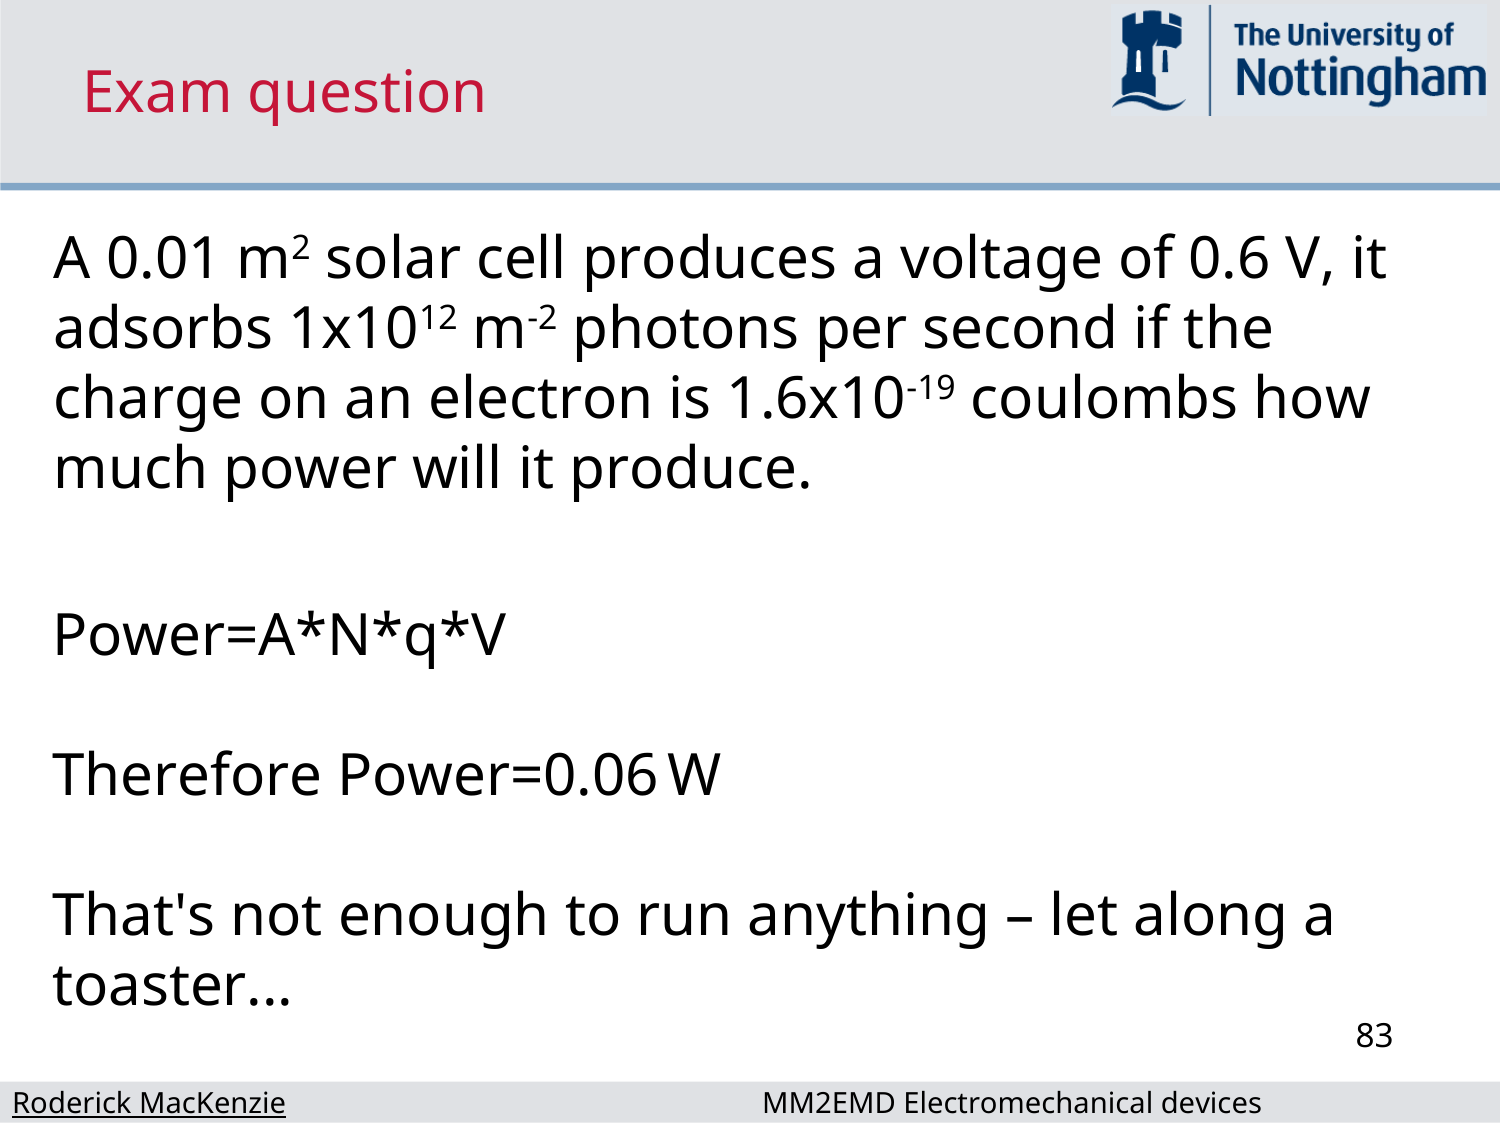

# Exam question
A 0.01 m2 solar cell produces a voltage of 0.6 V, it adsorbs 1x1012 m-2 photons per second if the charge on an electron is 1.6x10-19 coulombs how much power will it produce.
Power=A*N*q*V
Therefore Power=0.06 W
That's not enough to run anything – let along a toaster...